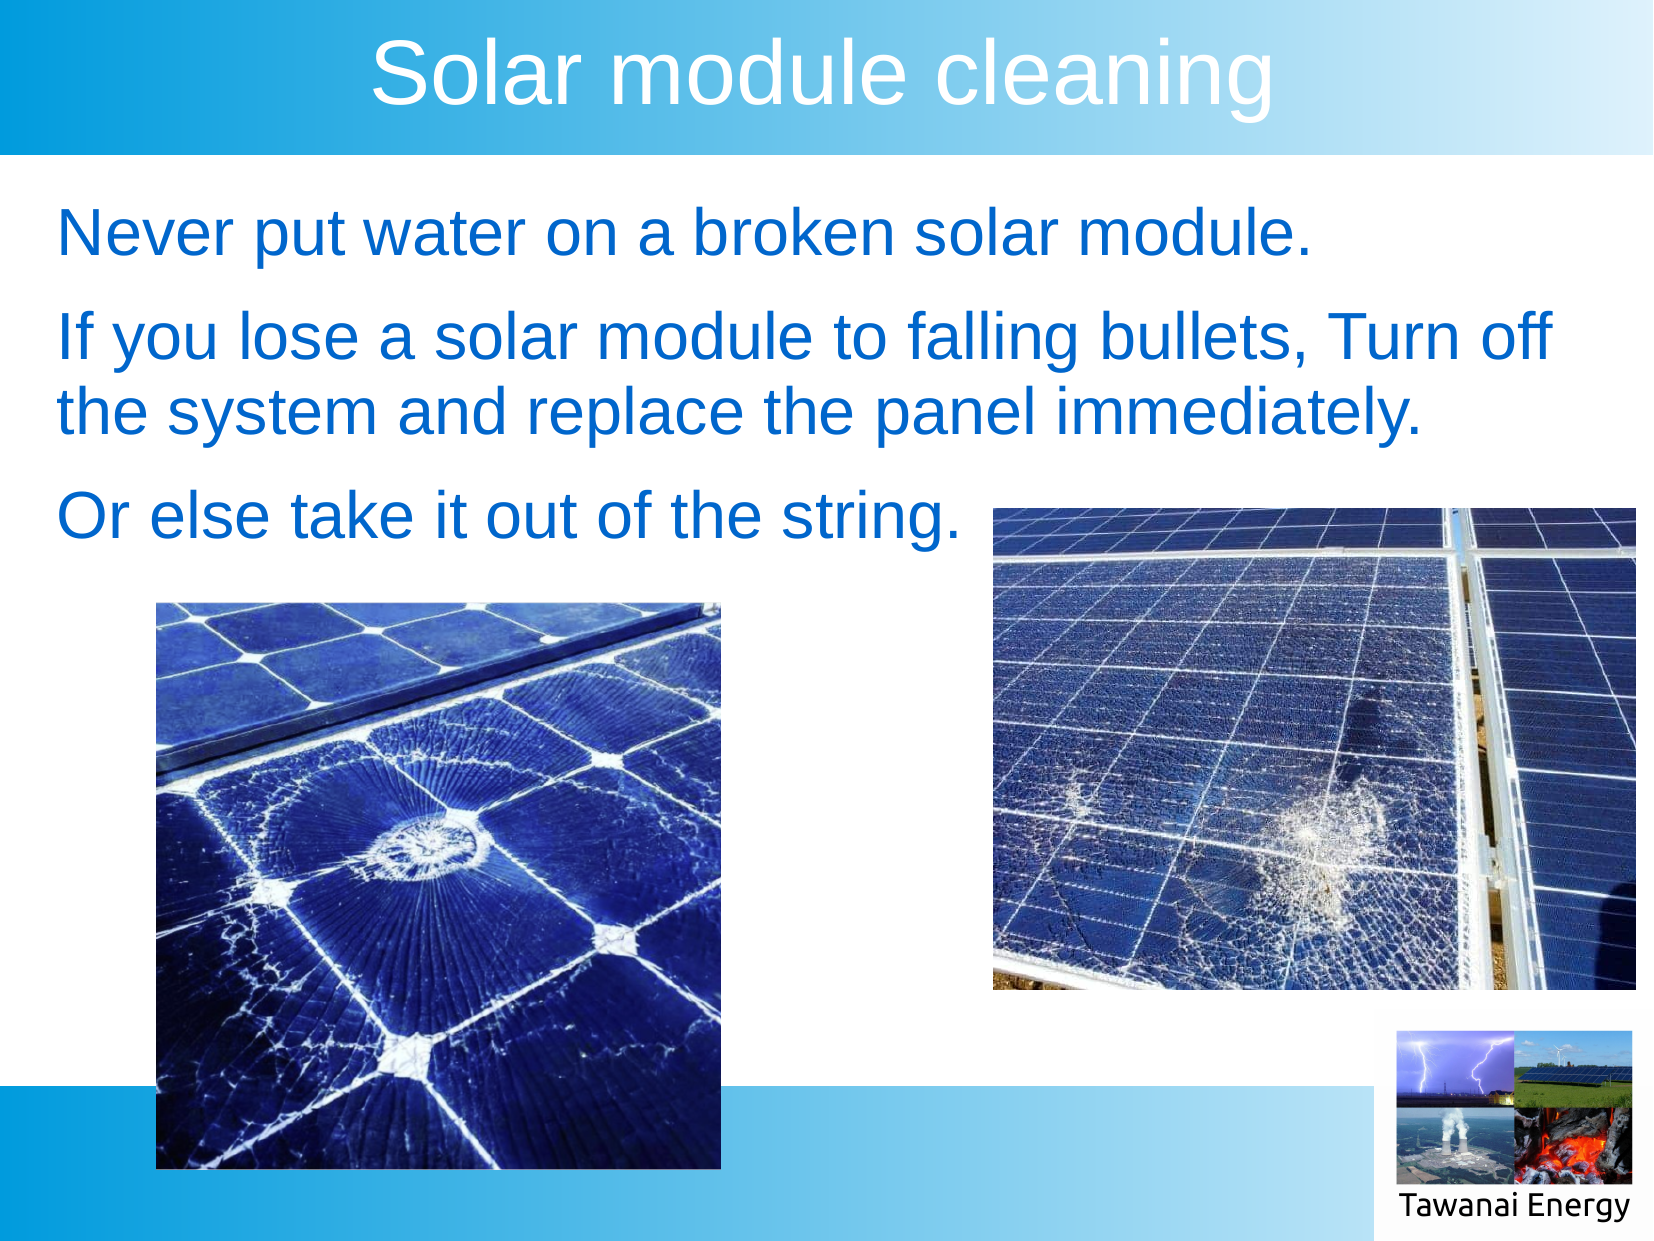

# Solar module cleaning
Never put water on a broken solar module.
If you lose a solar module to falling bullets, Turn off the system and replace the panel immediately.
Or else take it out of the string.